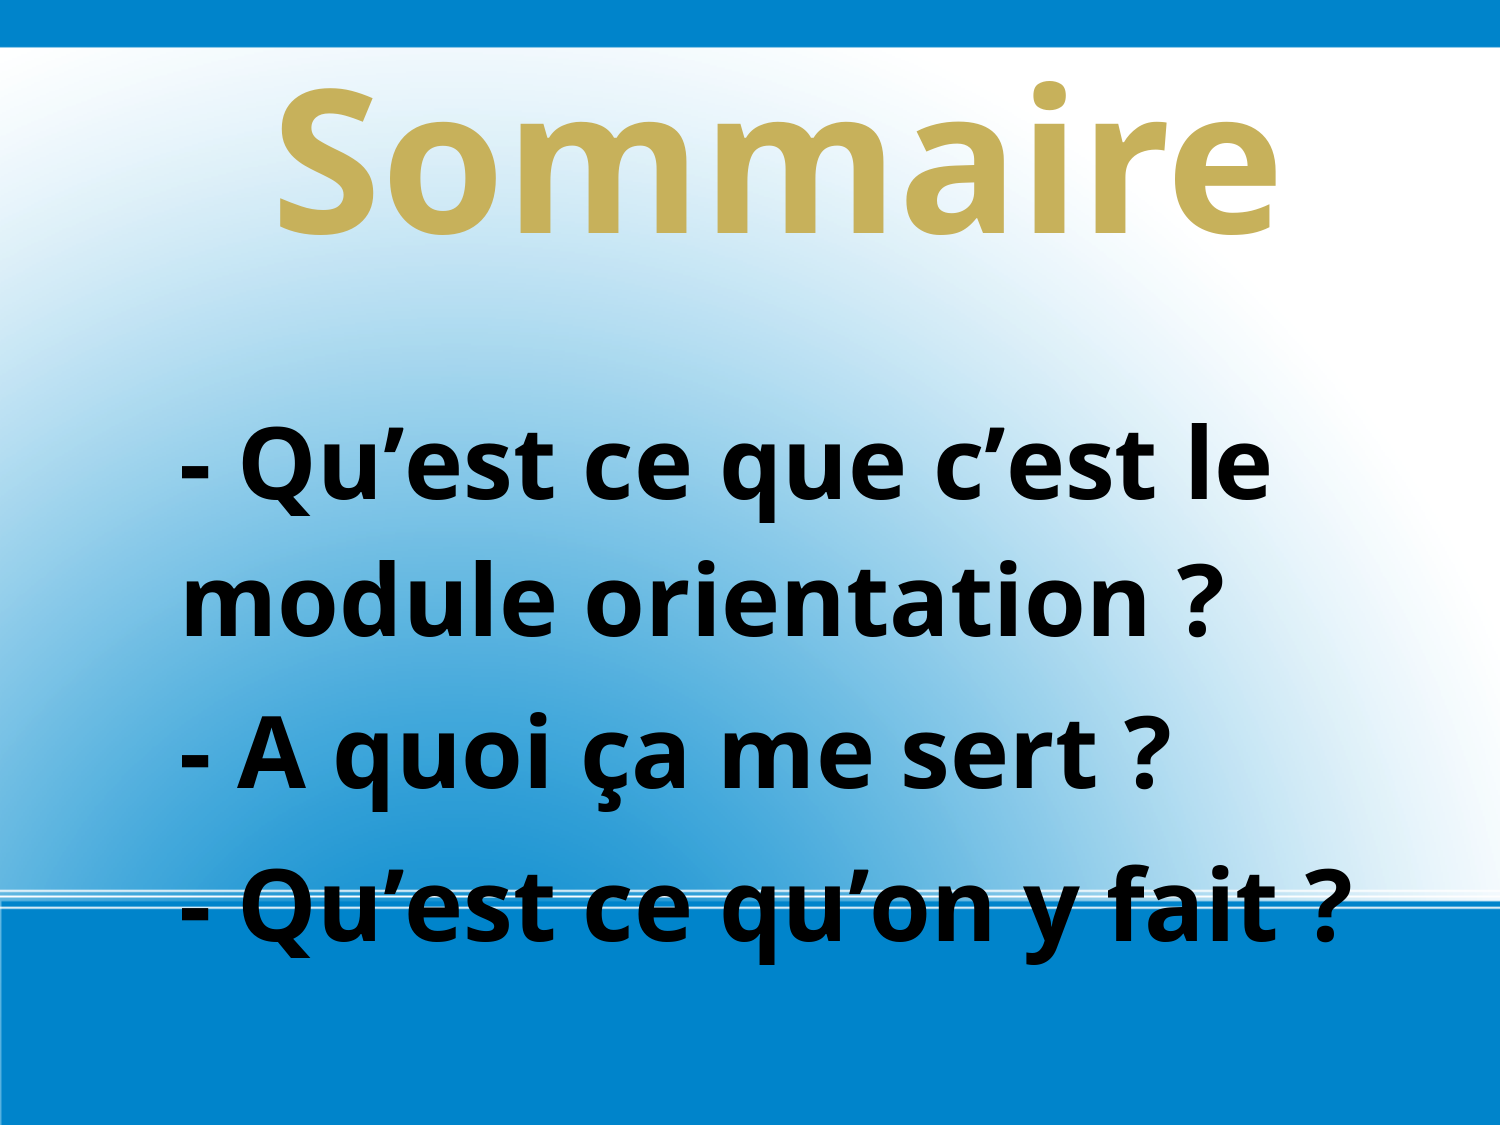

Sommaire
# - Qu’est ce que c’est le module orientation ?
- A quoi ça me sert ?
- Qu’est ce qu’on y fait ?